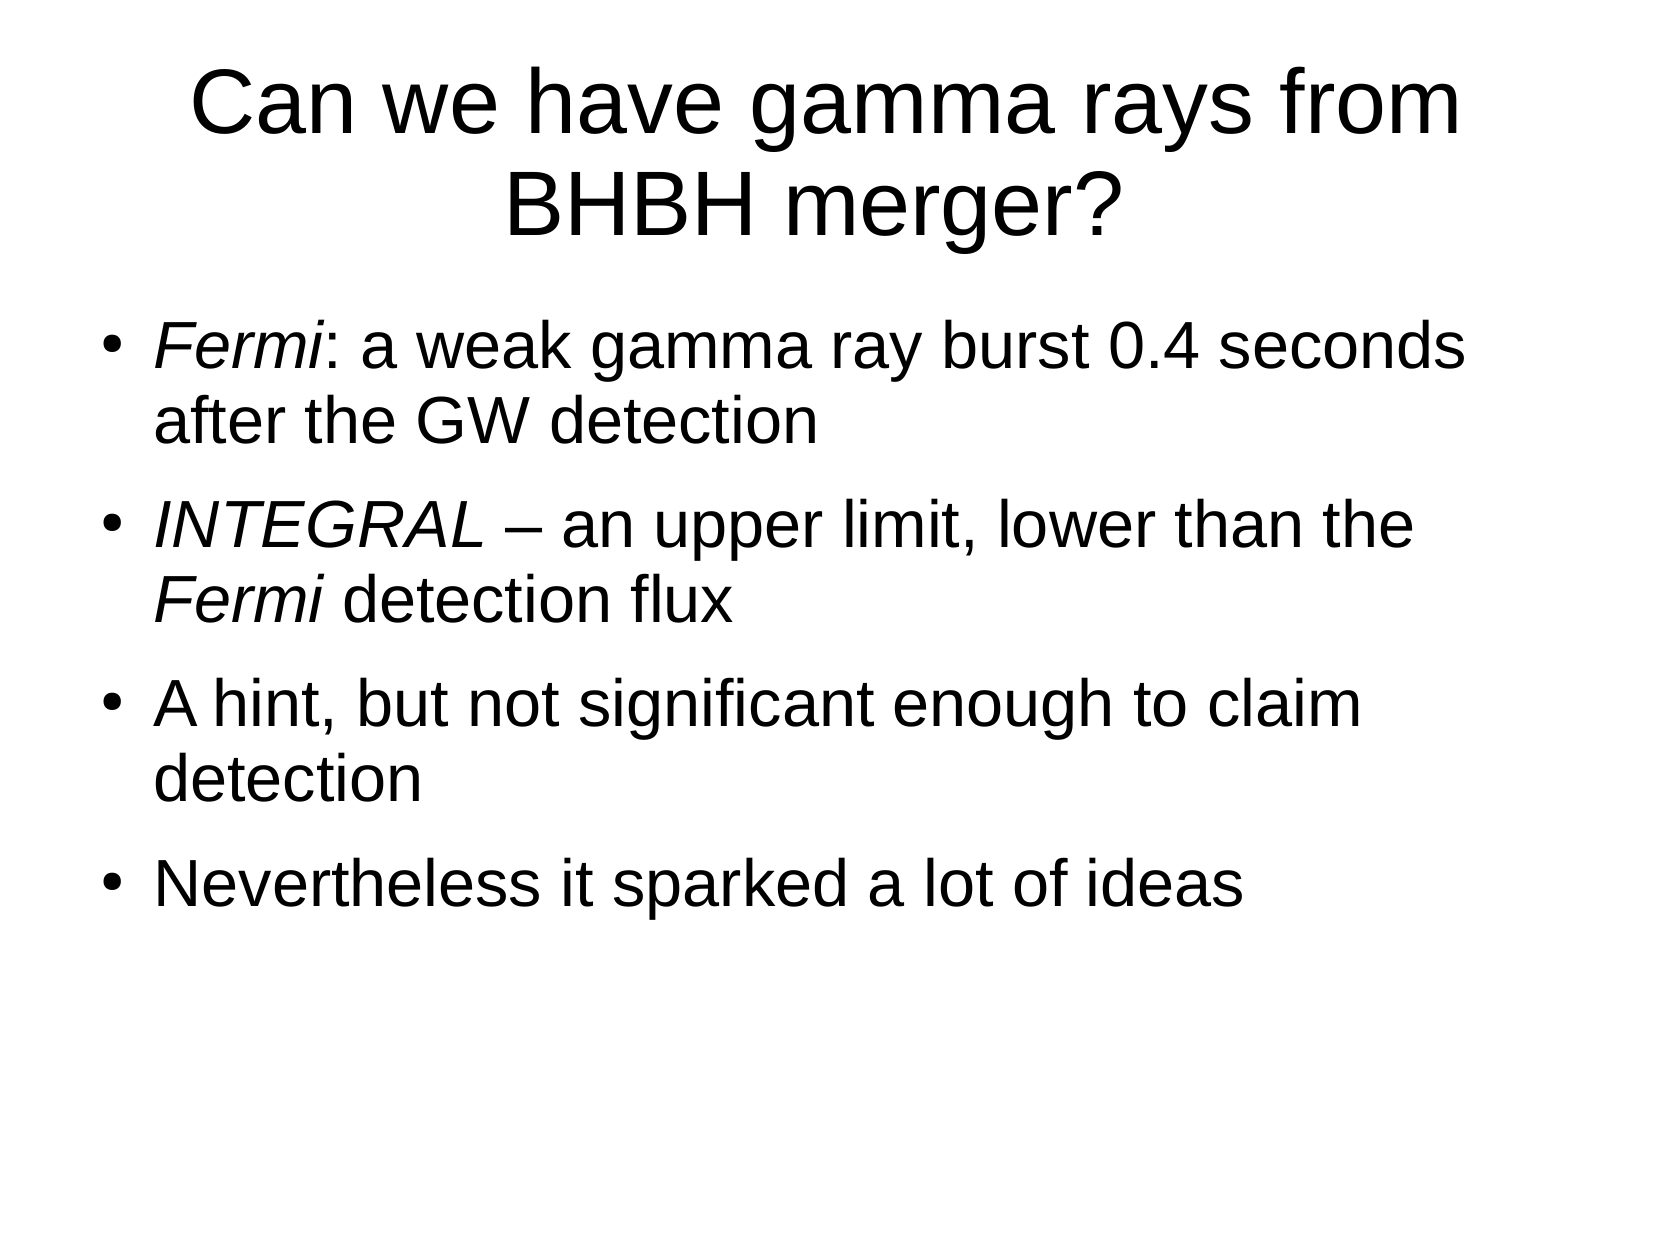

# Can we have gamma rays from BHBH merger?
Fermi: a weak gamma ray burst 0.4 seconds after the GW detection
INTEGRAL – an upper limit, lower than the Fermi detection flux
A hint, but not significant enough to claim detection
Nevertheless it sparked a lot of ideas